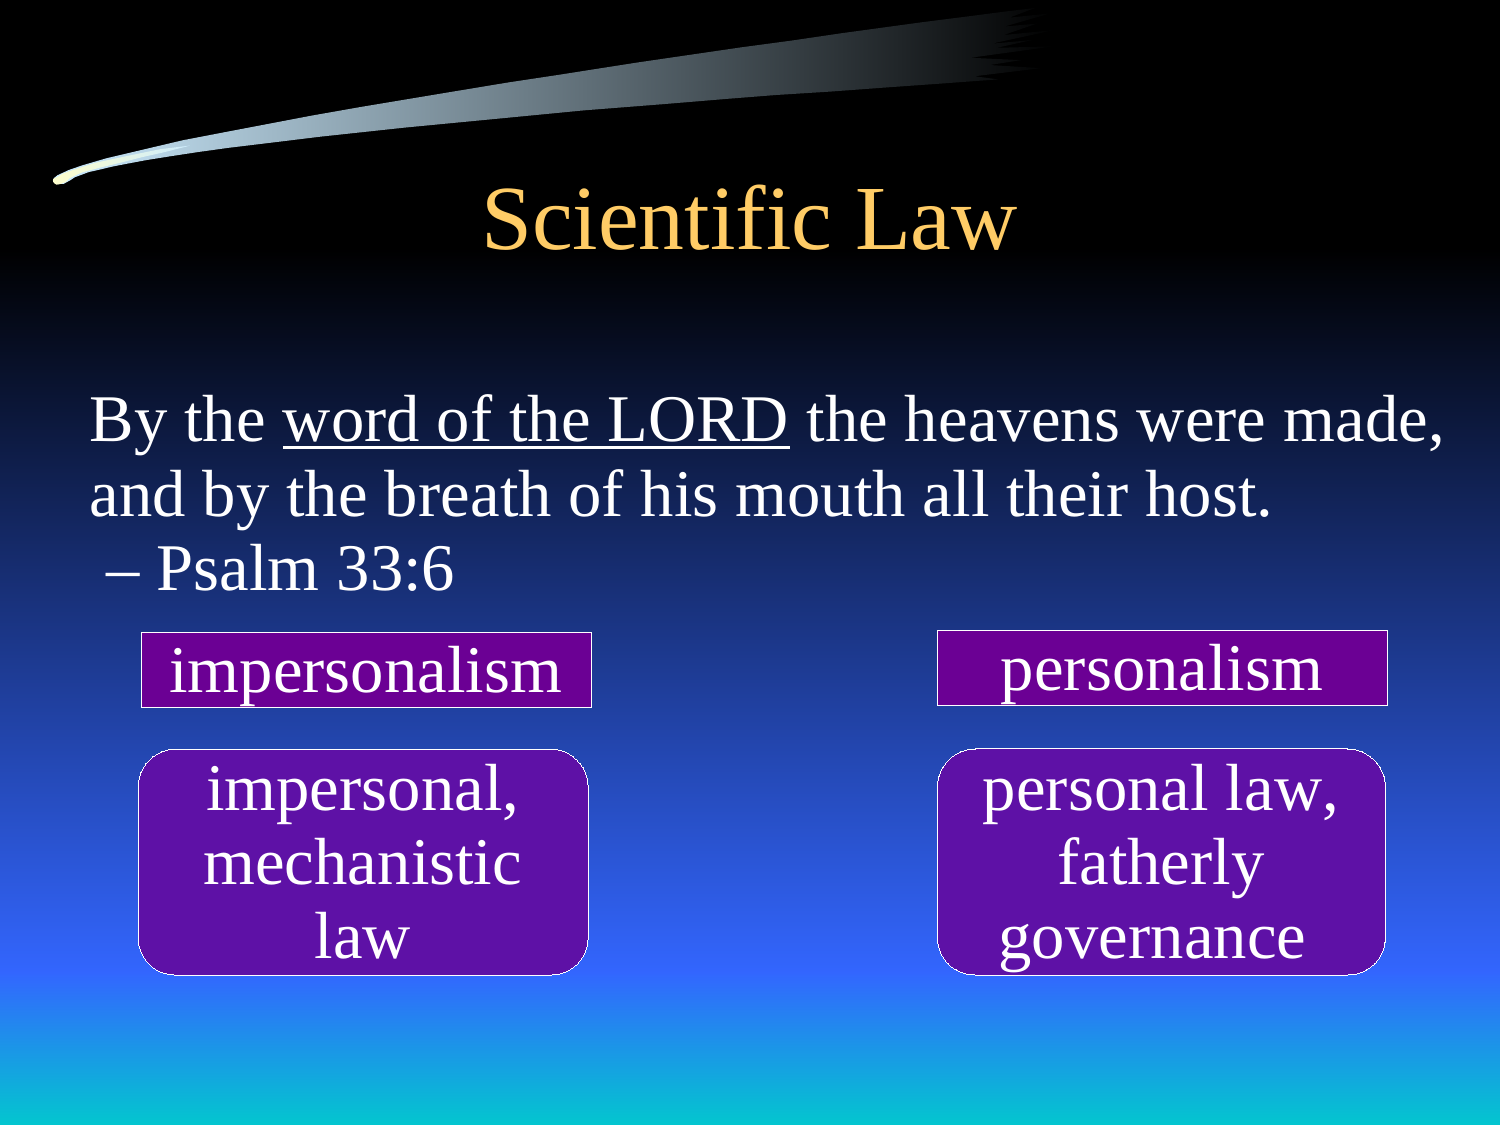

# Scientific Law
By the word of the LORD the heavens were made,
and by the breath of his mouth all their host.
 – Psalm 33:6
personalism
impersonalism
personal law,
fatherly
governance
impersonal,
mechanistic
law